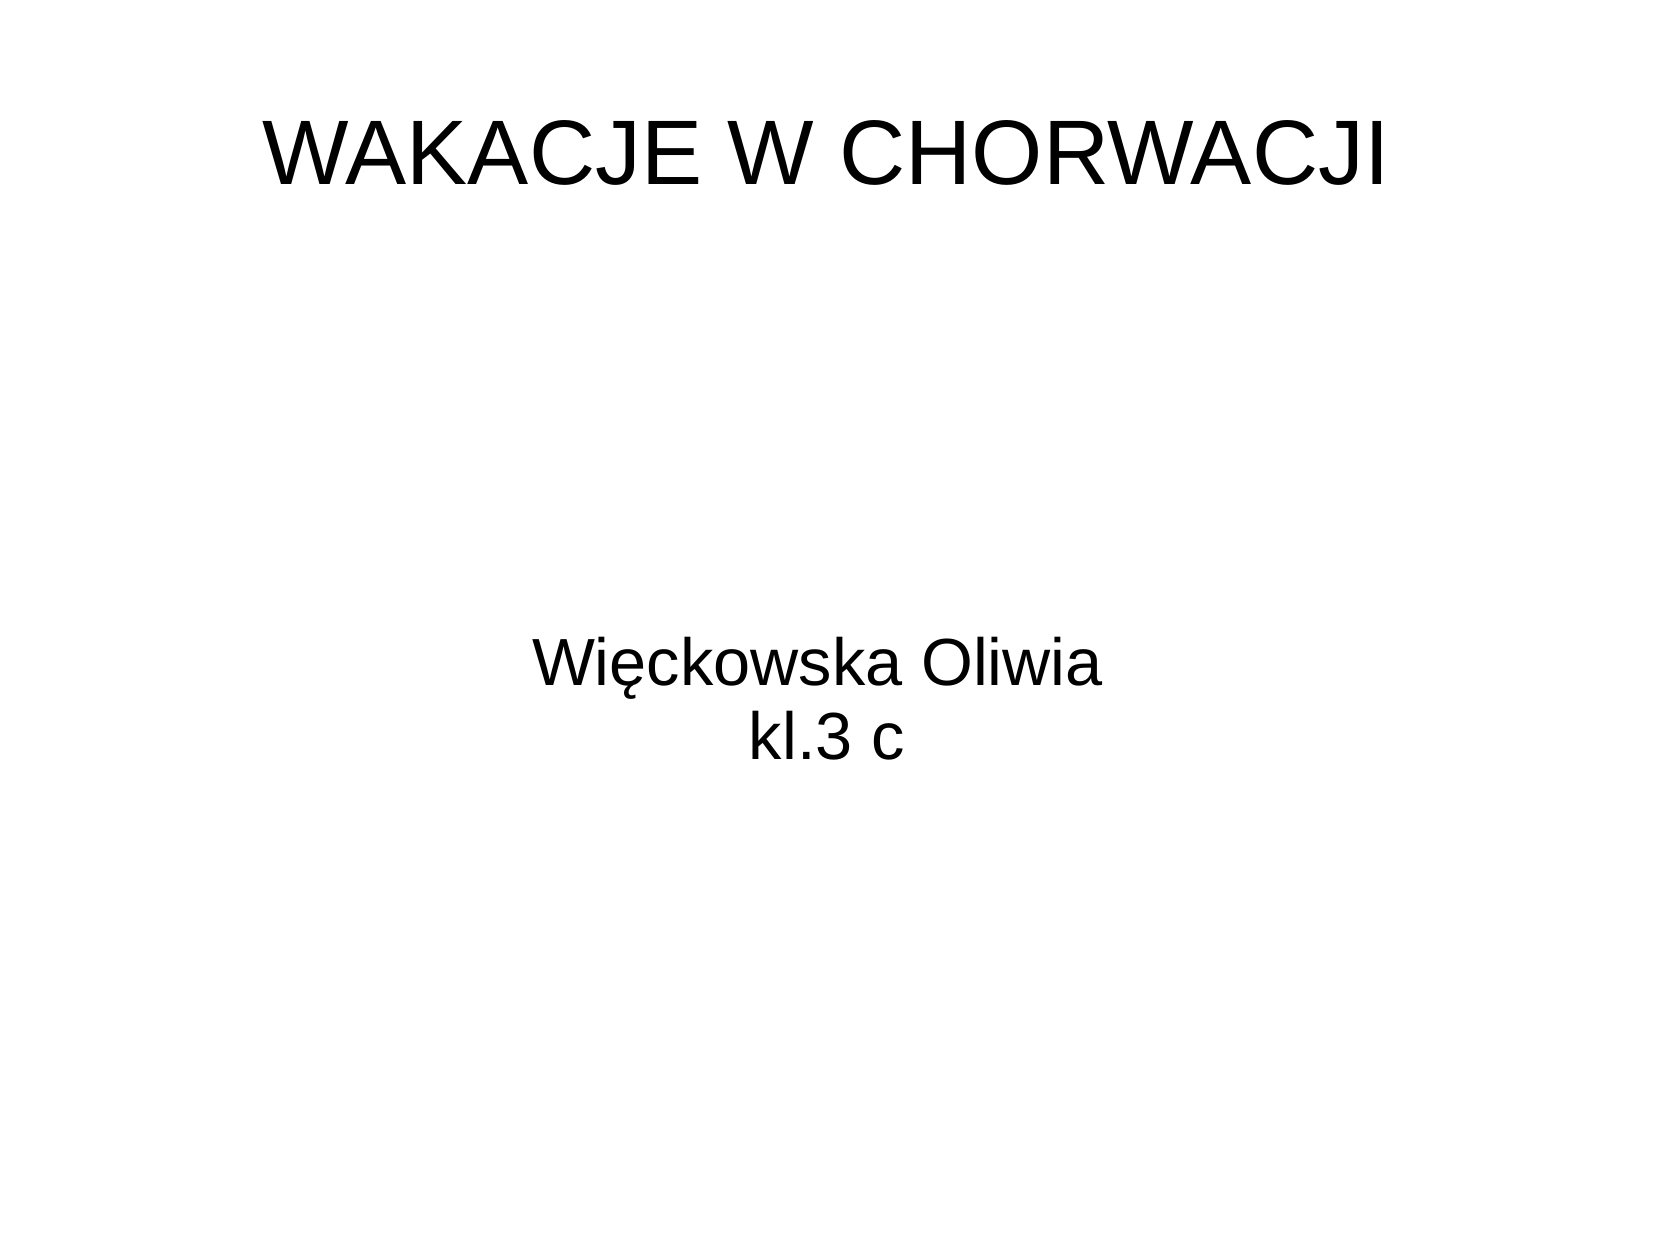

# WAKACJE W CHORWACJI
Więckowska Oliwia
kl.3 c